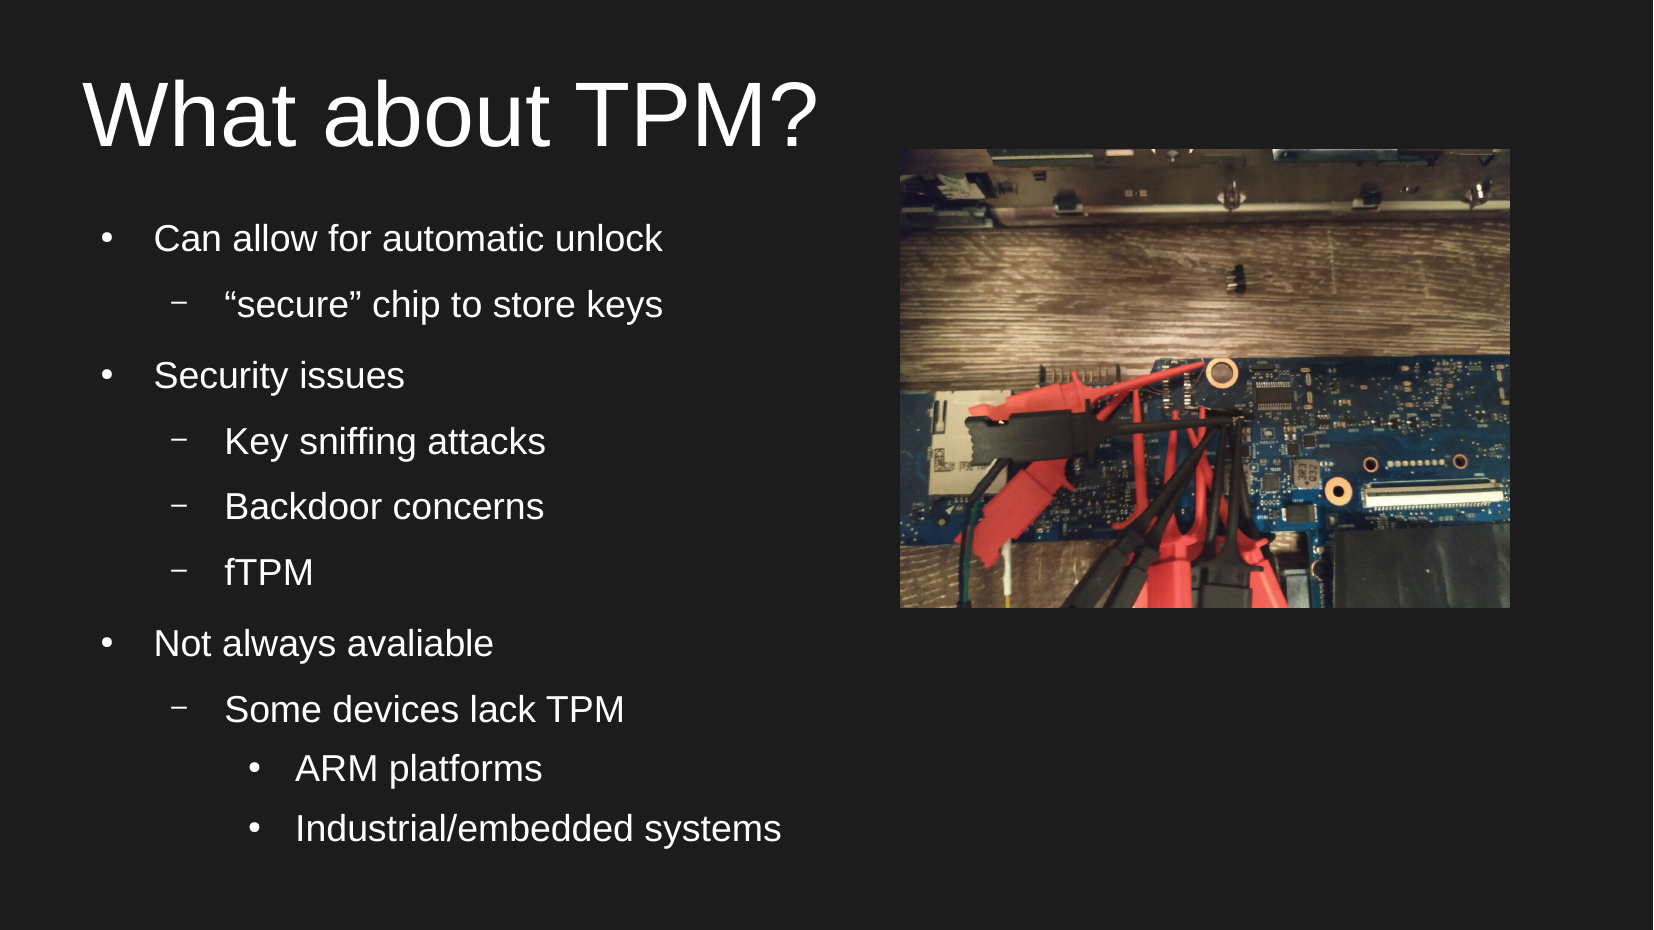

# What about TPM?
Can allow for automatic unlock
“secure” chip to store keys
Security issues
Key sniffing attacks
Backdoor concerns
fTPM
Not always avaliable
Some devices lack TPM
ARM platforms
Industrial/embedded systems